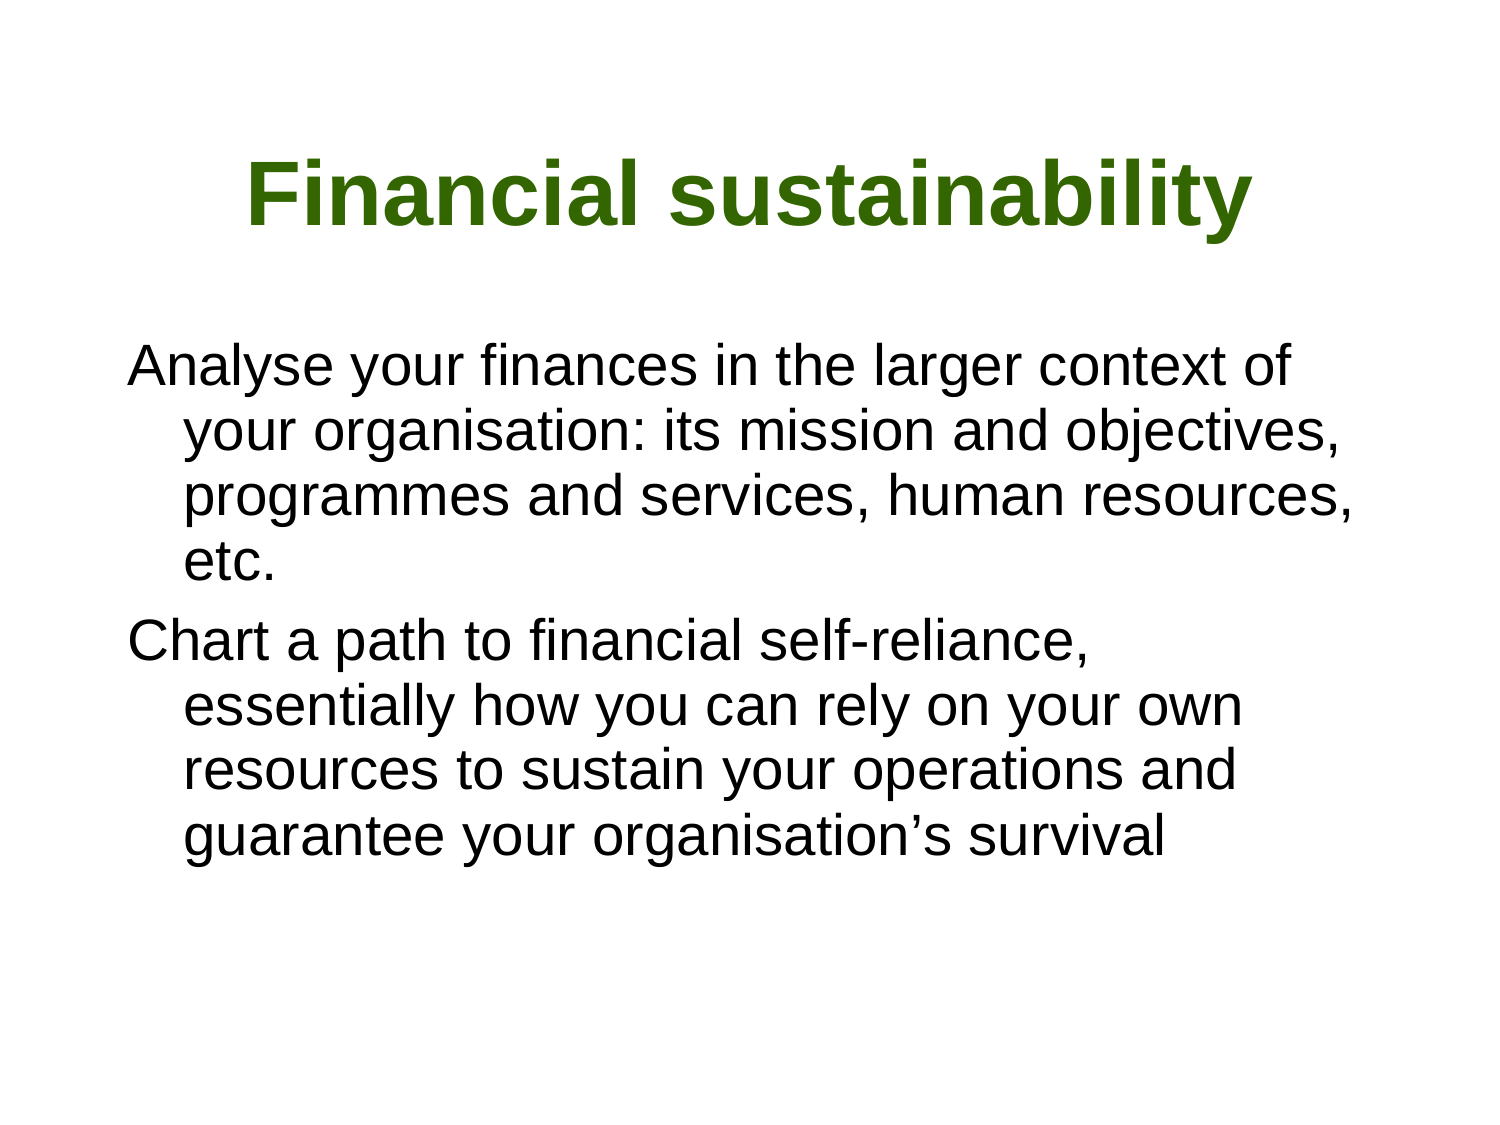

# Financial sustainability
Analyse your finances in the larger context of your organisation: its mission and objectives, programmes and services, human resources, etc.
Chart a path to financial self-reliance, essentially how you can rely on your own resources to sustain your operations and guarantee your organisation’s survival